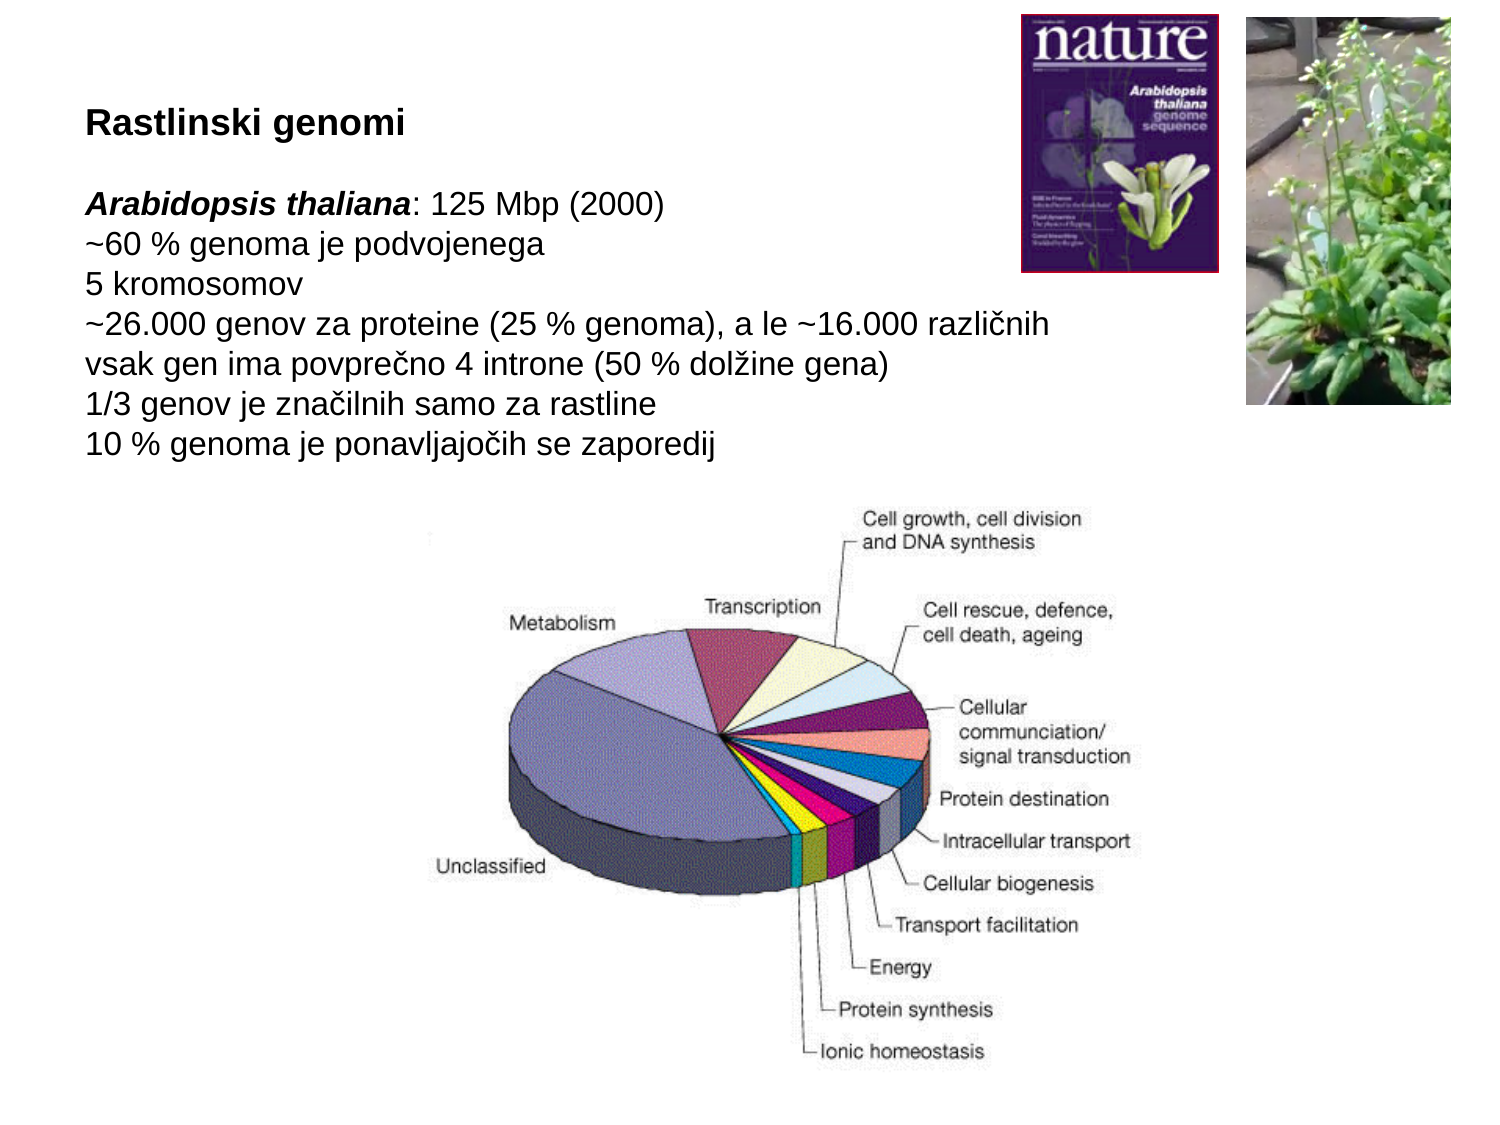

Rastlinski genomi
Arabidopsis thaliana: 125 Mbp (2000)
~60 % genoma je podvojenega
5 kromosomov
~26.000 genov za proteine (25 % genoma), a le ~16.000 različnih
vsak gen ima povprečno 4 introne (50 % dolžine gena)
1/3 genov je značilnih samo za rastline
10 % genoma je ponavljajočih se zaporedij